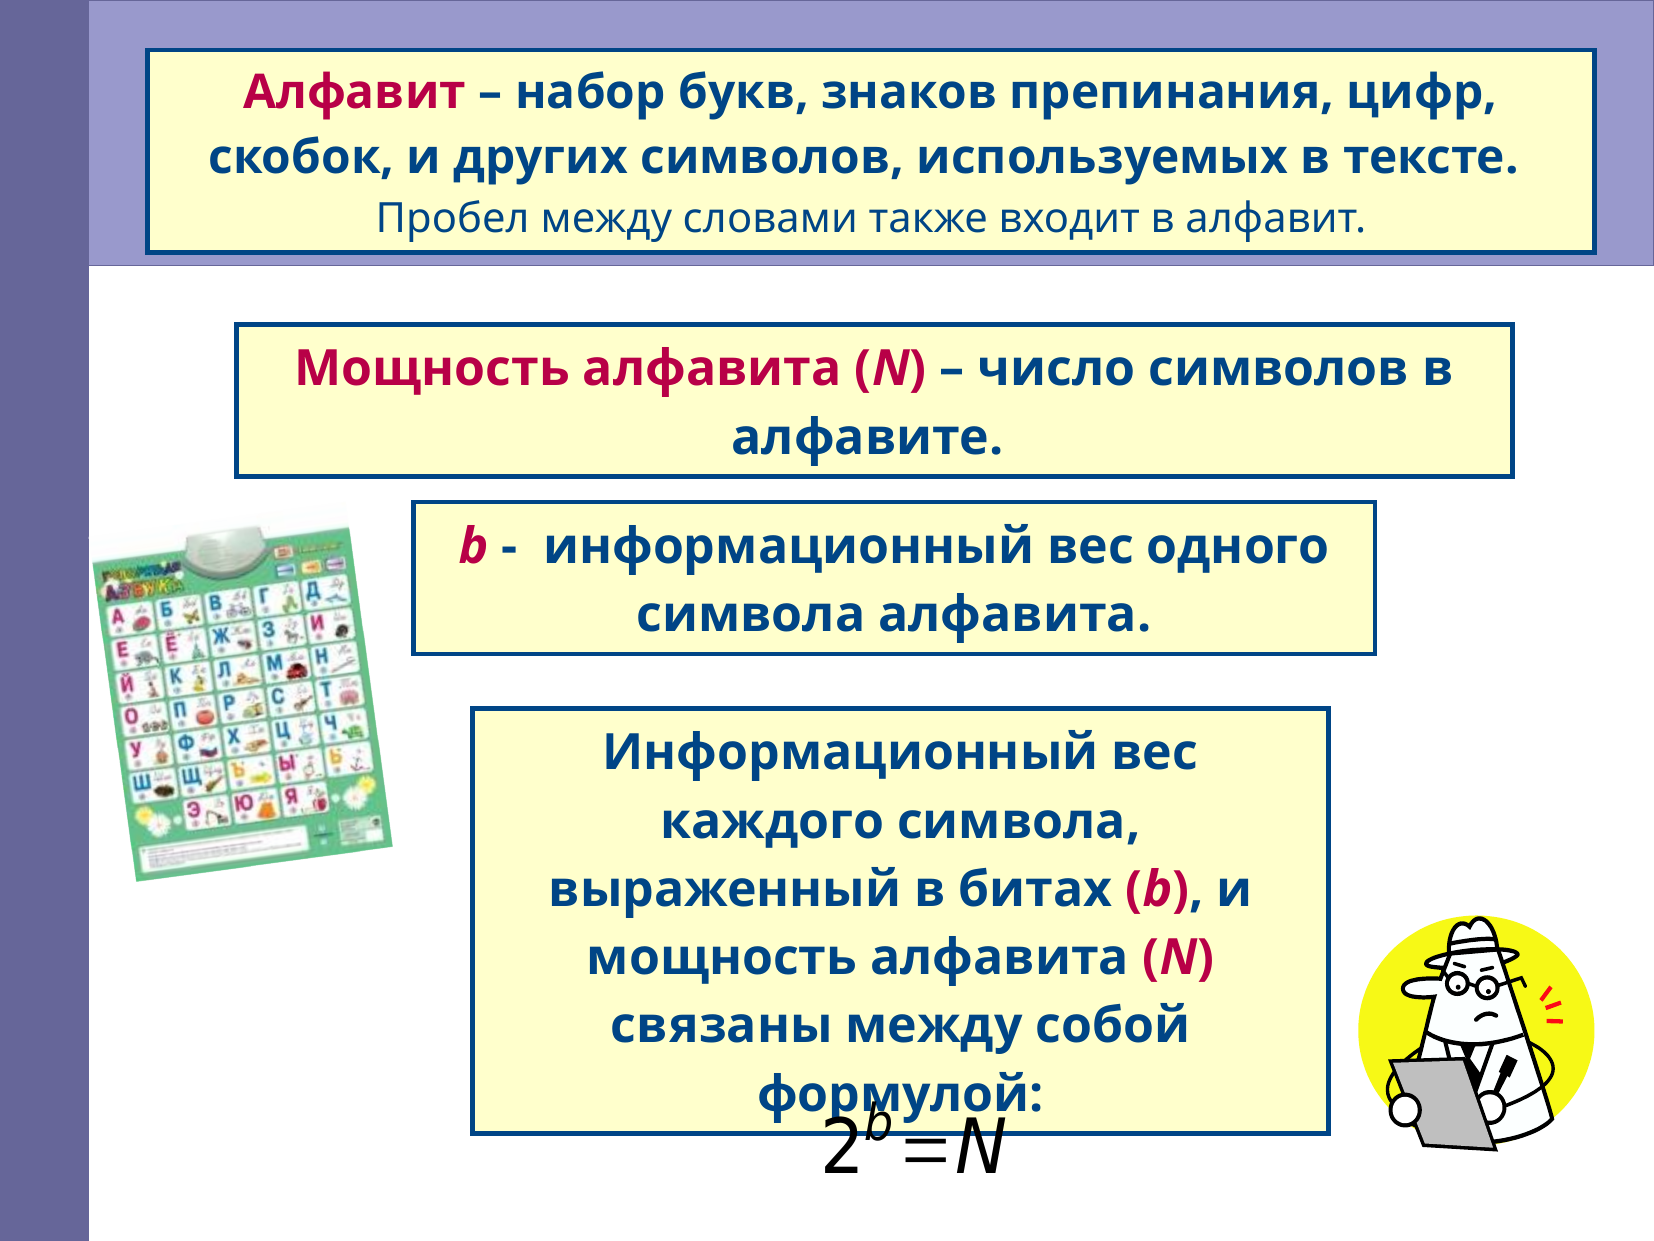

Алфавит – набор букв, знаков препинания, цифр, скобок, и других символов, используемых в тексте.
Пробел между словами также входит в алфавит.
Мощность алфавита (N) – число символов в алфавите.
b - информационный вес одного символа алфавита.
Информационный вес каждого символа, выраженный в битах (b), и мощность алфавита (N) связаны между собой формулой: